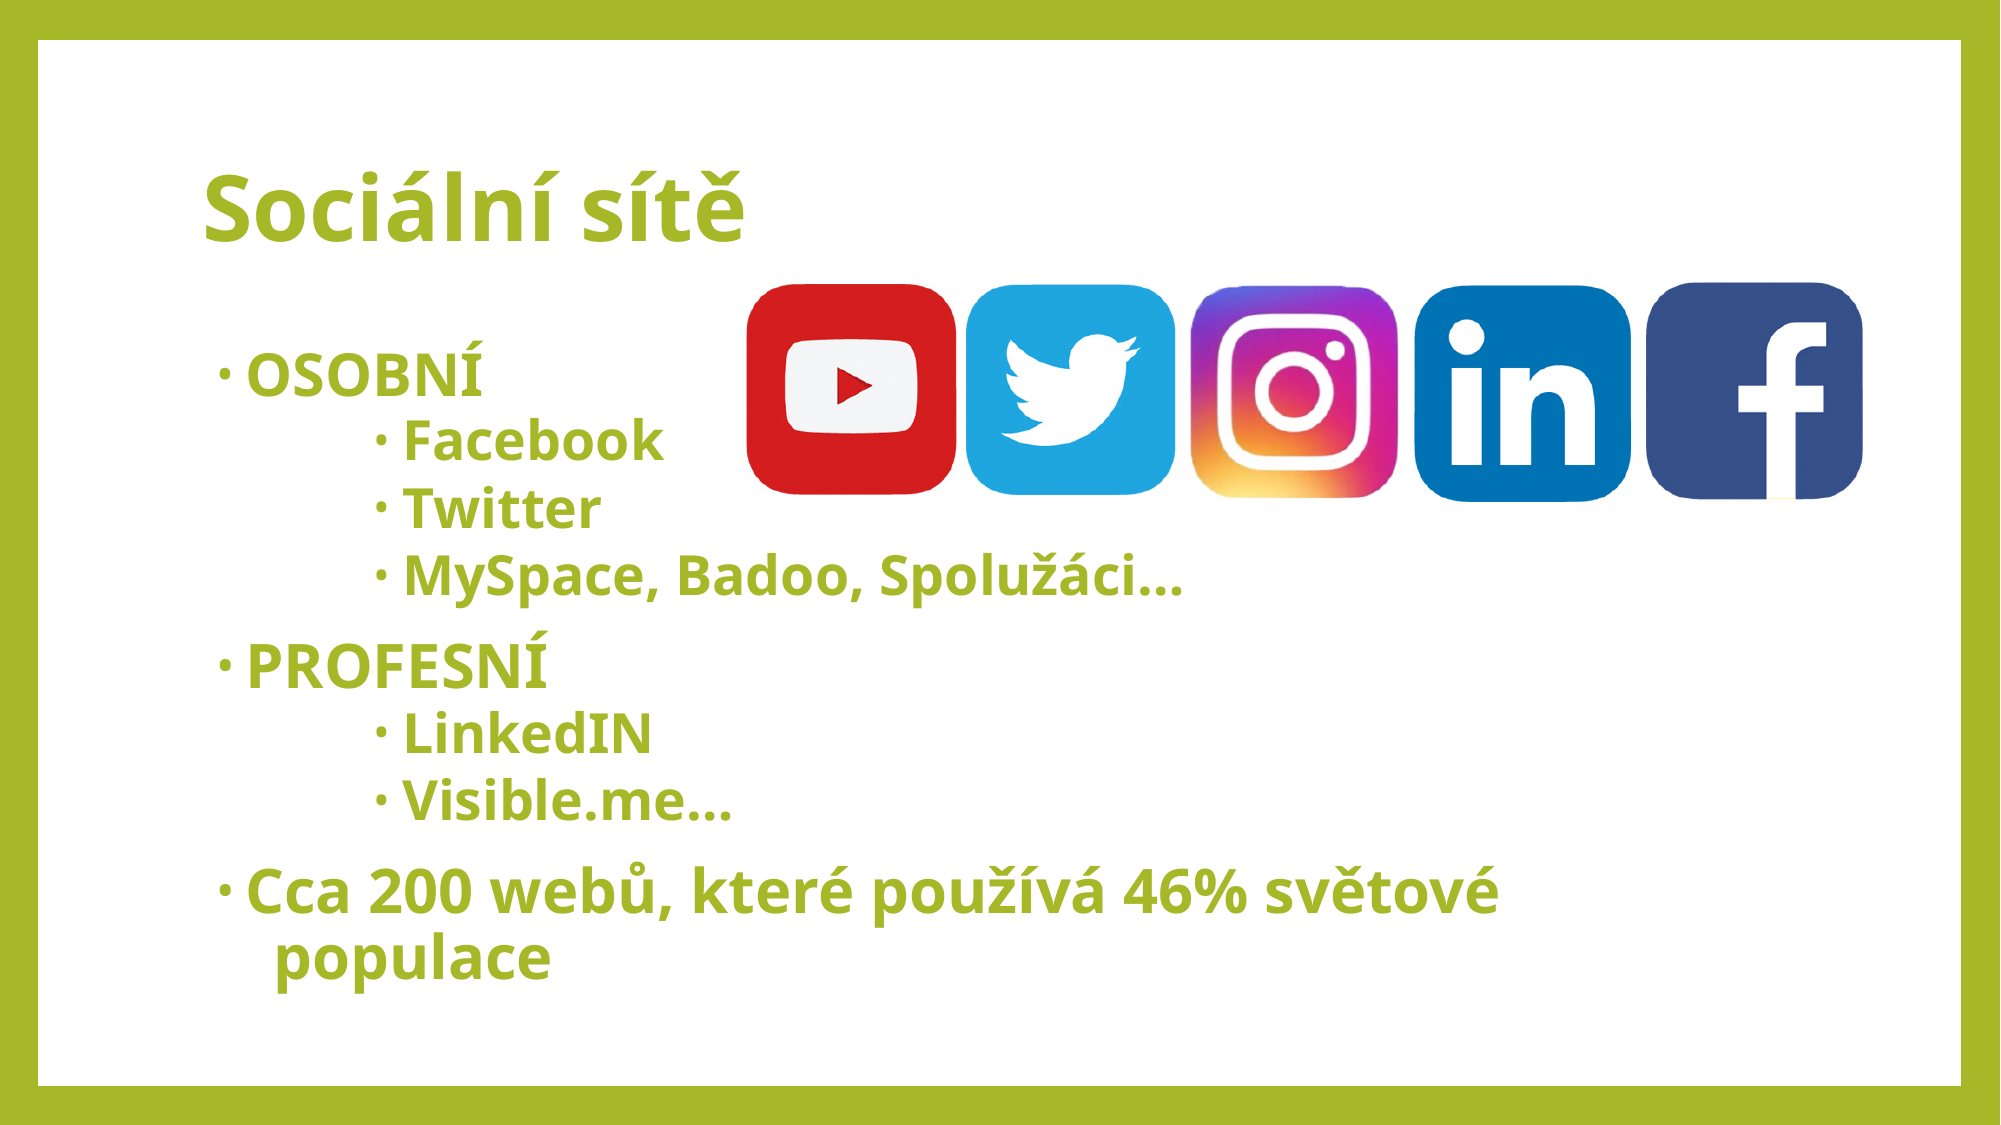

# Sociální sítě
OSOBNÍ
Facebook
Twitter
MySpace, Badoo, Spolužáci…
PROFESNÍ
LinkedIN
Visible.me…
Cca 200 webů, které používá 46% světové populace